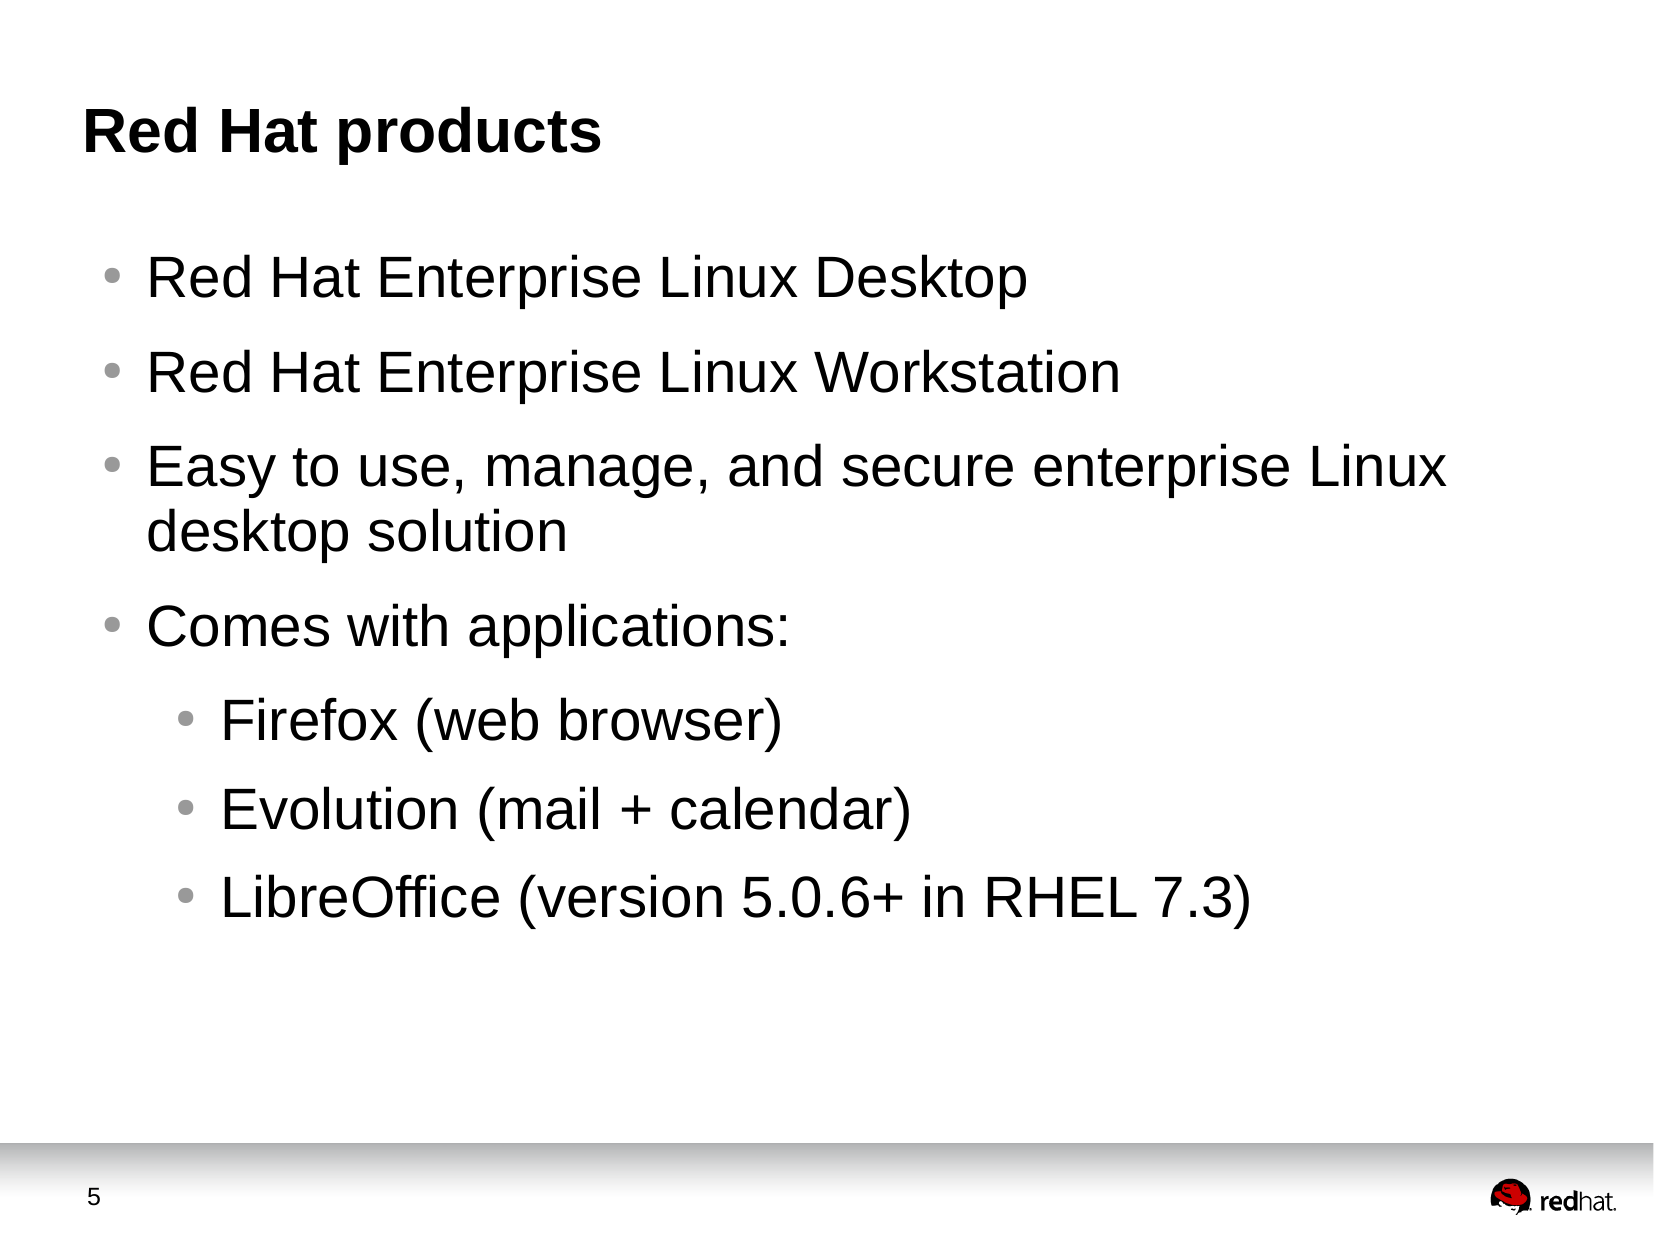

# Red Hat products
Red Hat Enterprise Linux Desktop
Red Hat Enterprise Linux Workstation
Easy to use, manage, and secure enterprise Linux desktop solution
Comes with applications:
Firefox (web browser)
Evolution (mail + calendar)
LibreOffice (version 5.0.6+ in RHEL 7.3)